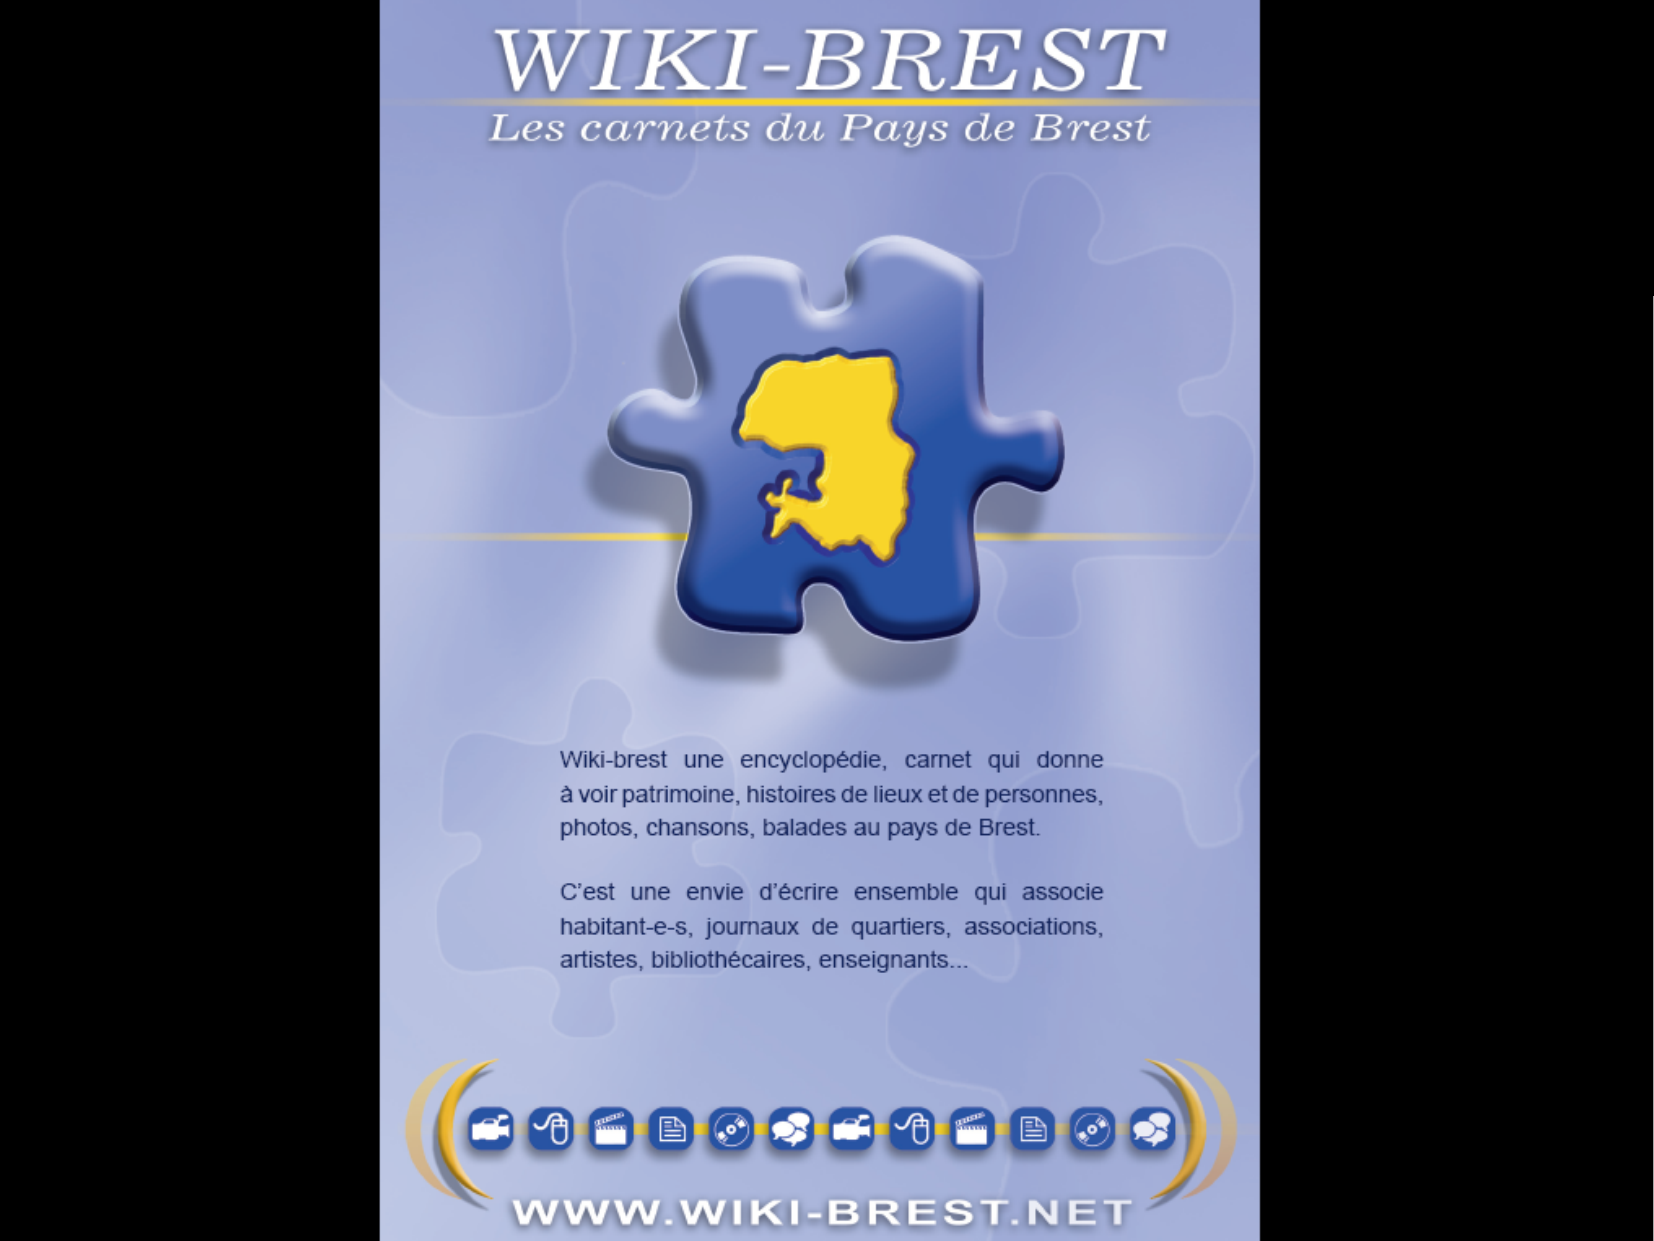

WIKI-BREST
LES CARNETS DU PAYS DE BREST